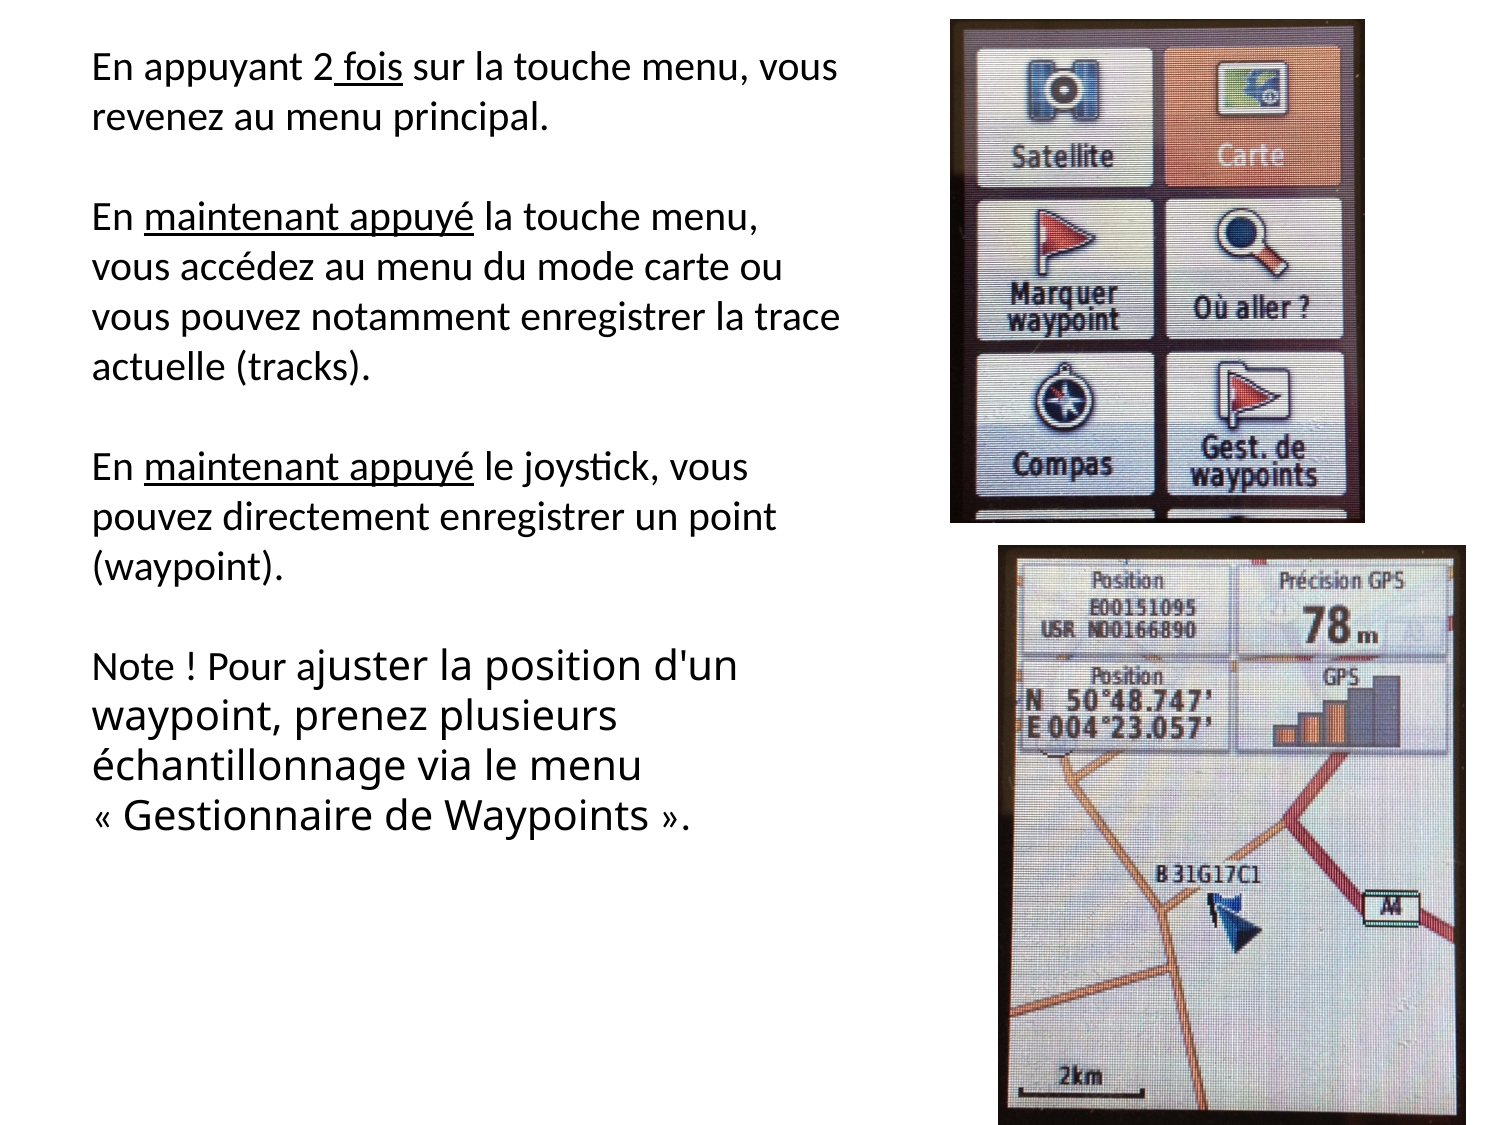

En appuyant 2 fois sur la touche menu, vous revenez au menu principal.
En maintenant appuyé la touche menu, vous accédez au menu du mode carte ou vous pouvez notamment enregistrer la trace actuelle (tracks).
En maintenant appuyé le joystick, vous pouvez directement enregistrer un point (waypoint).
Note ! Pour ajuster la position d'un waypoint, prenez plusieurs échantillonnage via le menu « Gestionnaire de Waypoints ».